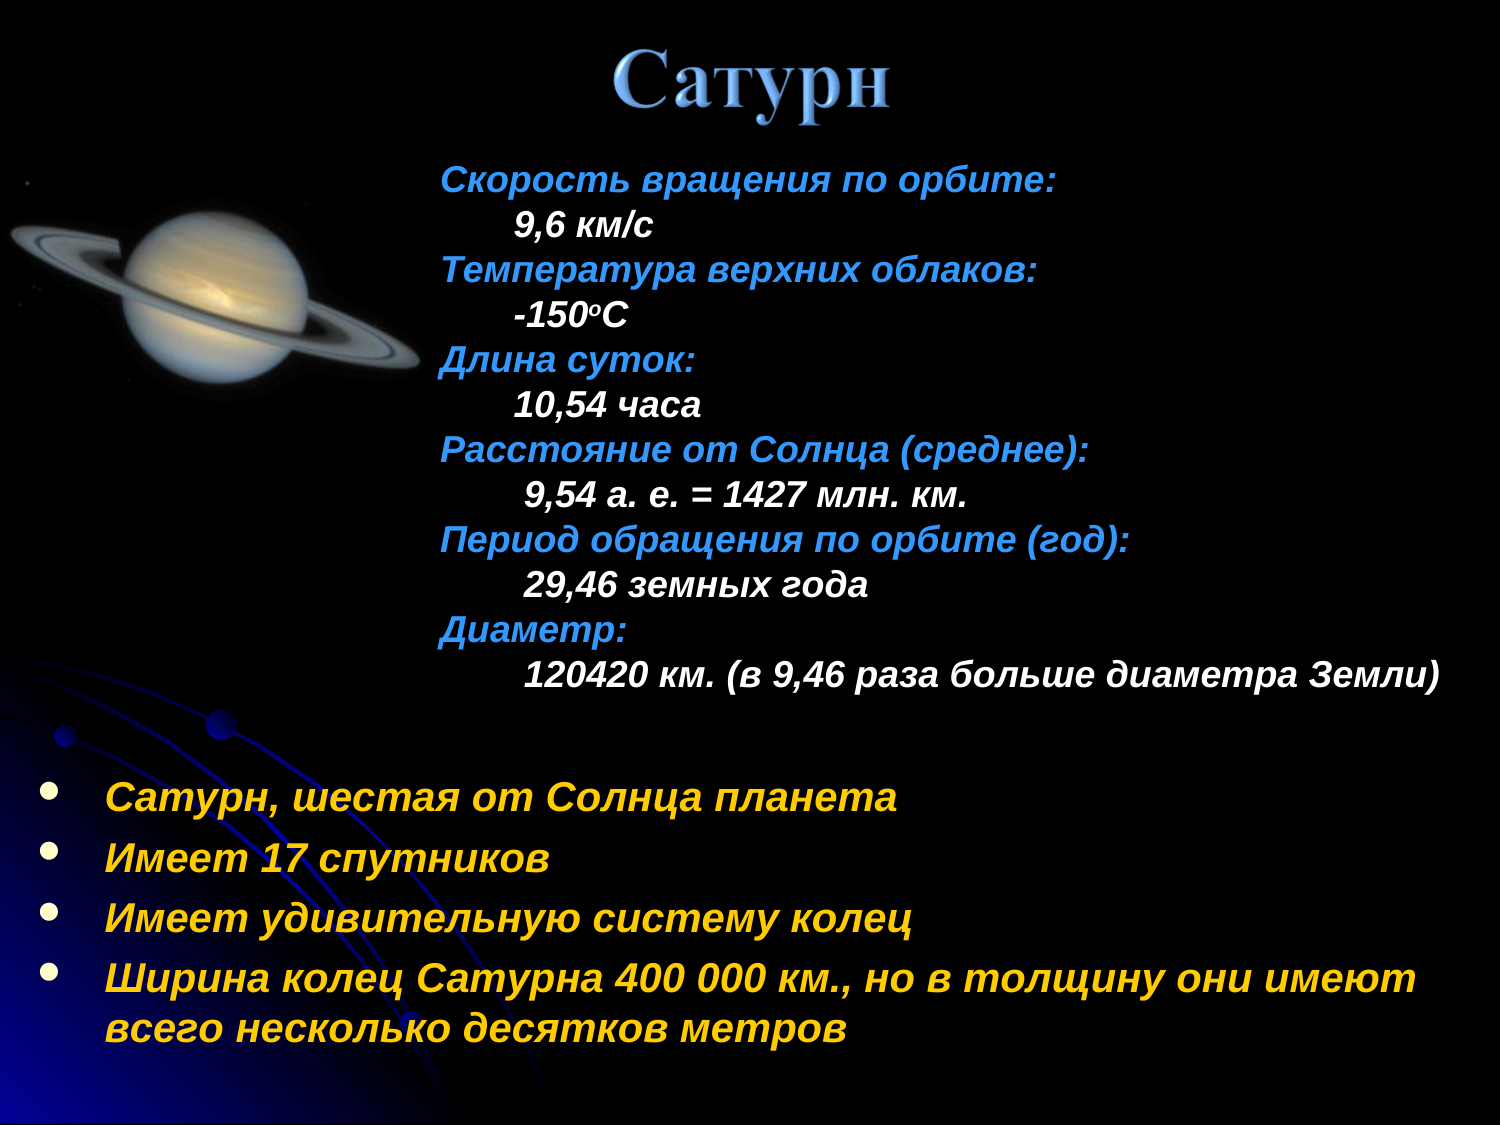

Скорость вращения по орбите:
 9,6 км/с
Температура верхних облаков:
 -150oC
Длина суток:
 10,54 часа
Расстояние от Солнца (среднее):
 9,54 а. е. = 1427 млн. км.
Период обращения по орбите (год):
 29,46 земных года
Диаметр:
 120420 км. (в 9,46 раза больше диаметра Земли)
Сатурн, шестая от Солнца планета
Имеет 17 спутников
Имеет удивительную систему колец
Ширина колец Сатурна 400 000 км., но в толщину они имеют всего несколько десятков метров